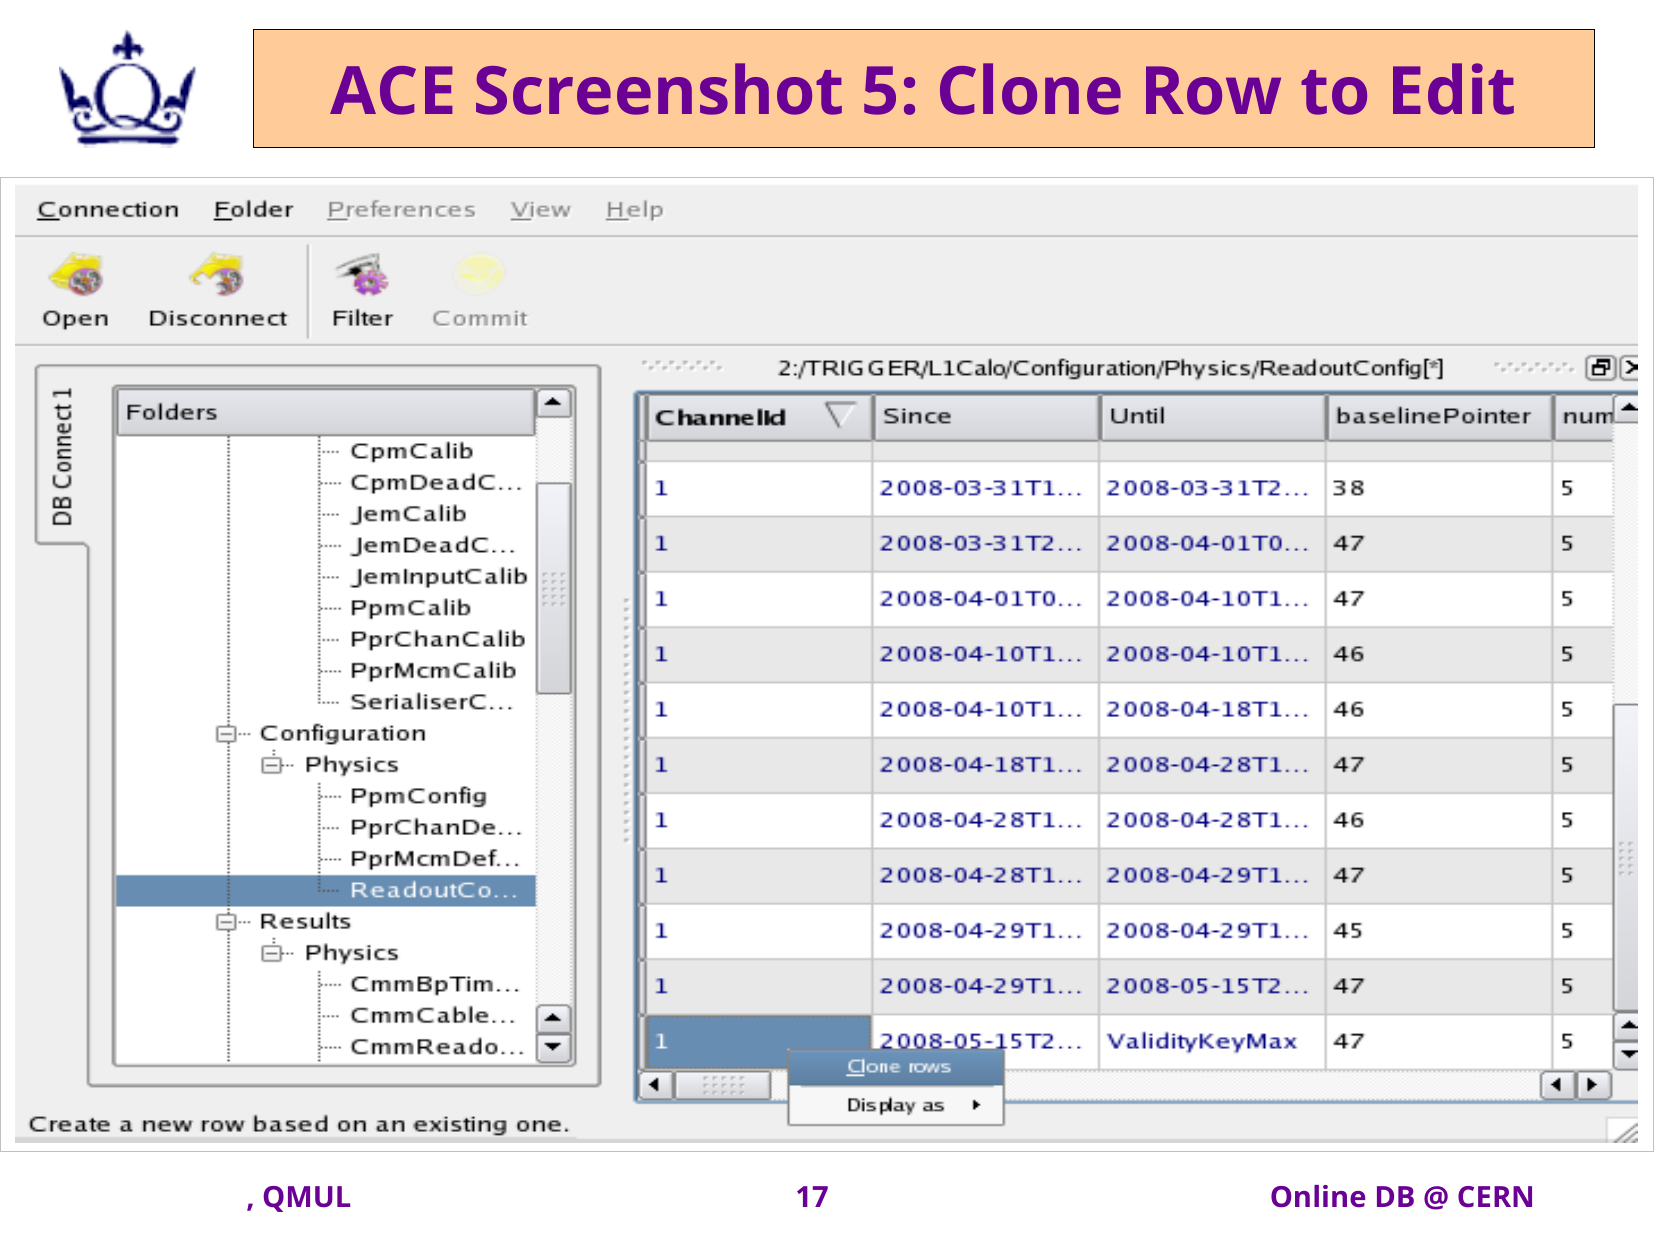

# ACE Screenshot 5: Clone Row to Edit